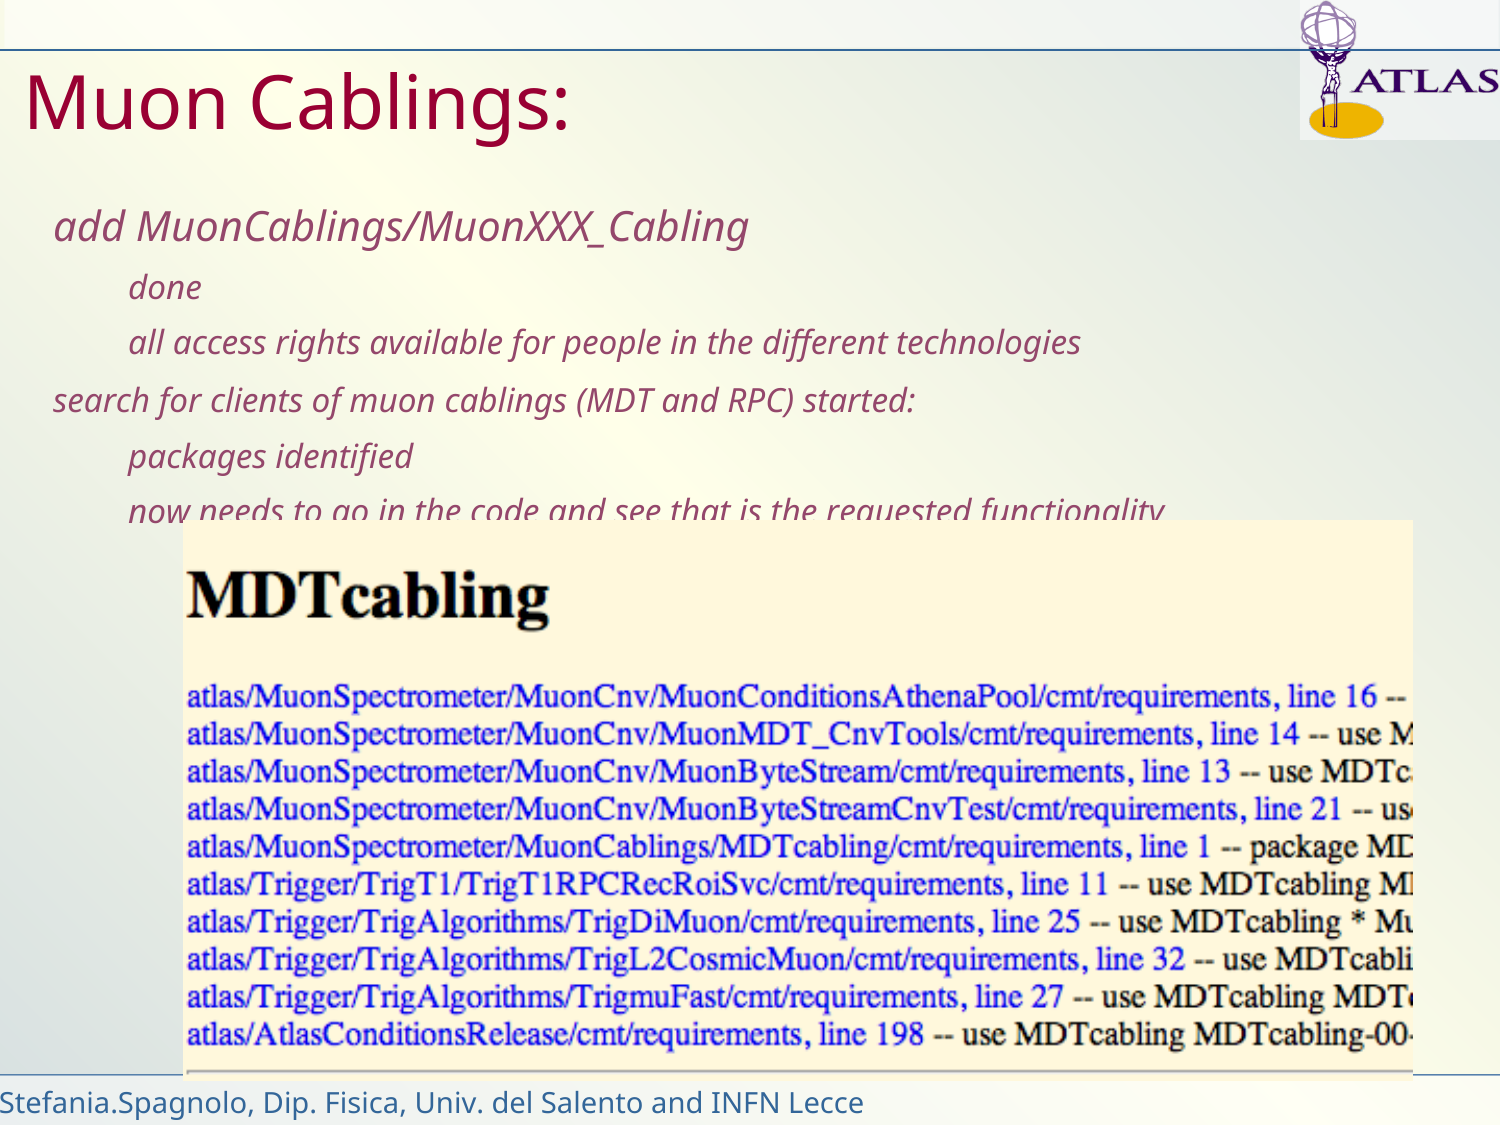

# Muon Cablings:
add MuonCablings/MuonXXX_Cabling
done
all access rights available for people in the different technologies
search for clients of muon cablings (MDT and RPC) started:
packages identified
now needs to go in the code and see that is the requested functionality